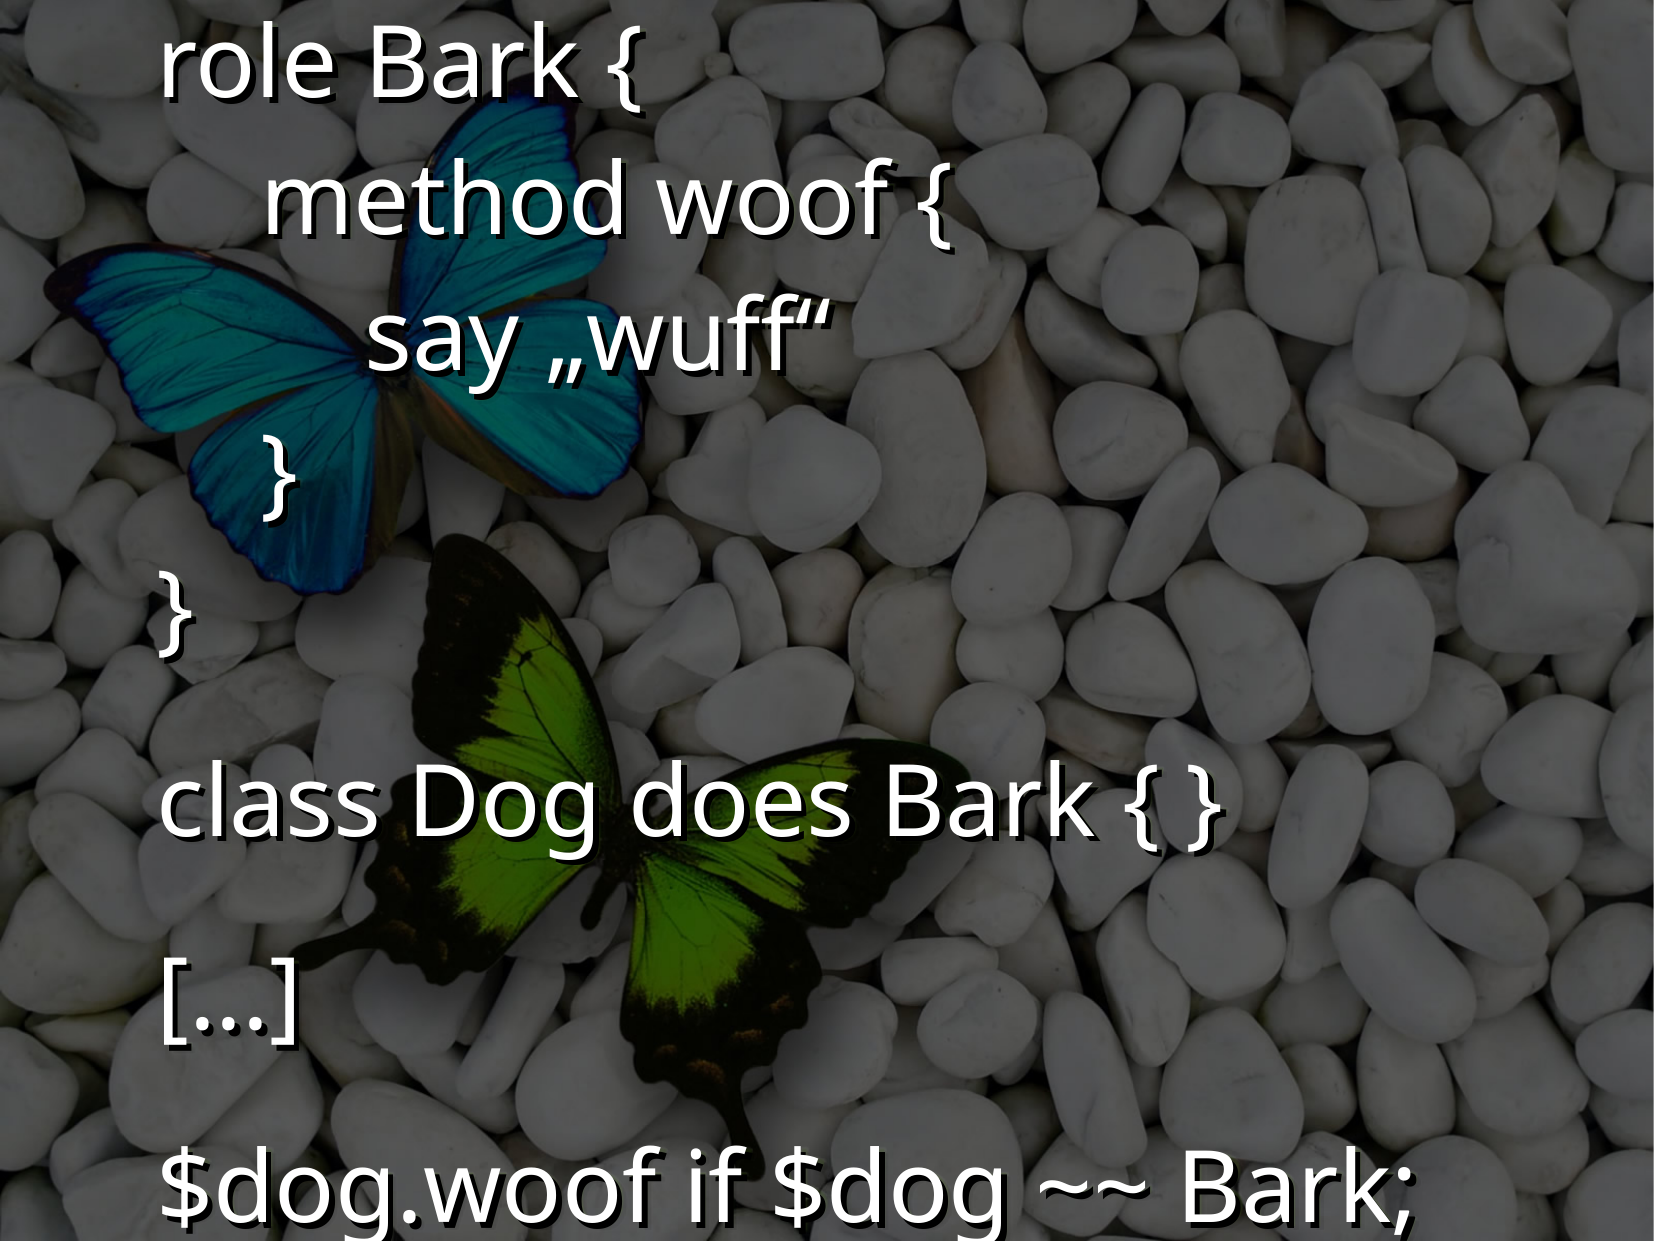

role Bark {
 method woof {
 say „wuff“
 }
}
class Dog does Bark { }
[...]
$dog.woof if $dog ~~ Bark;
#